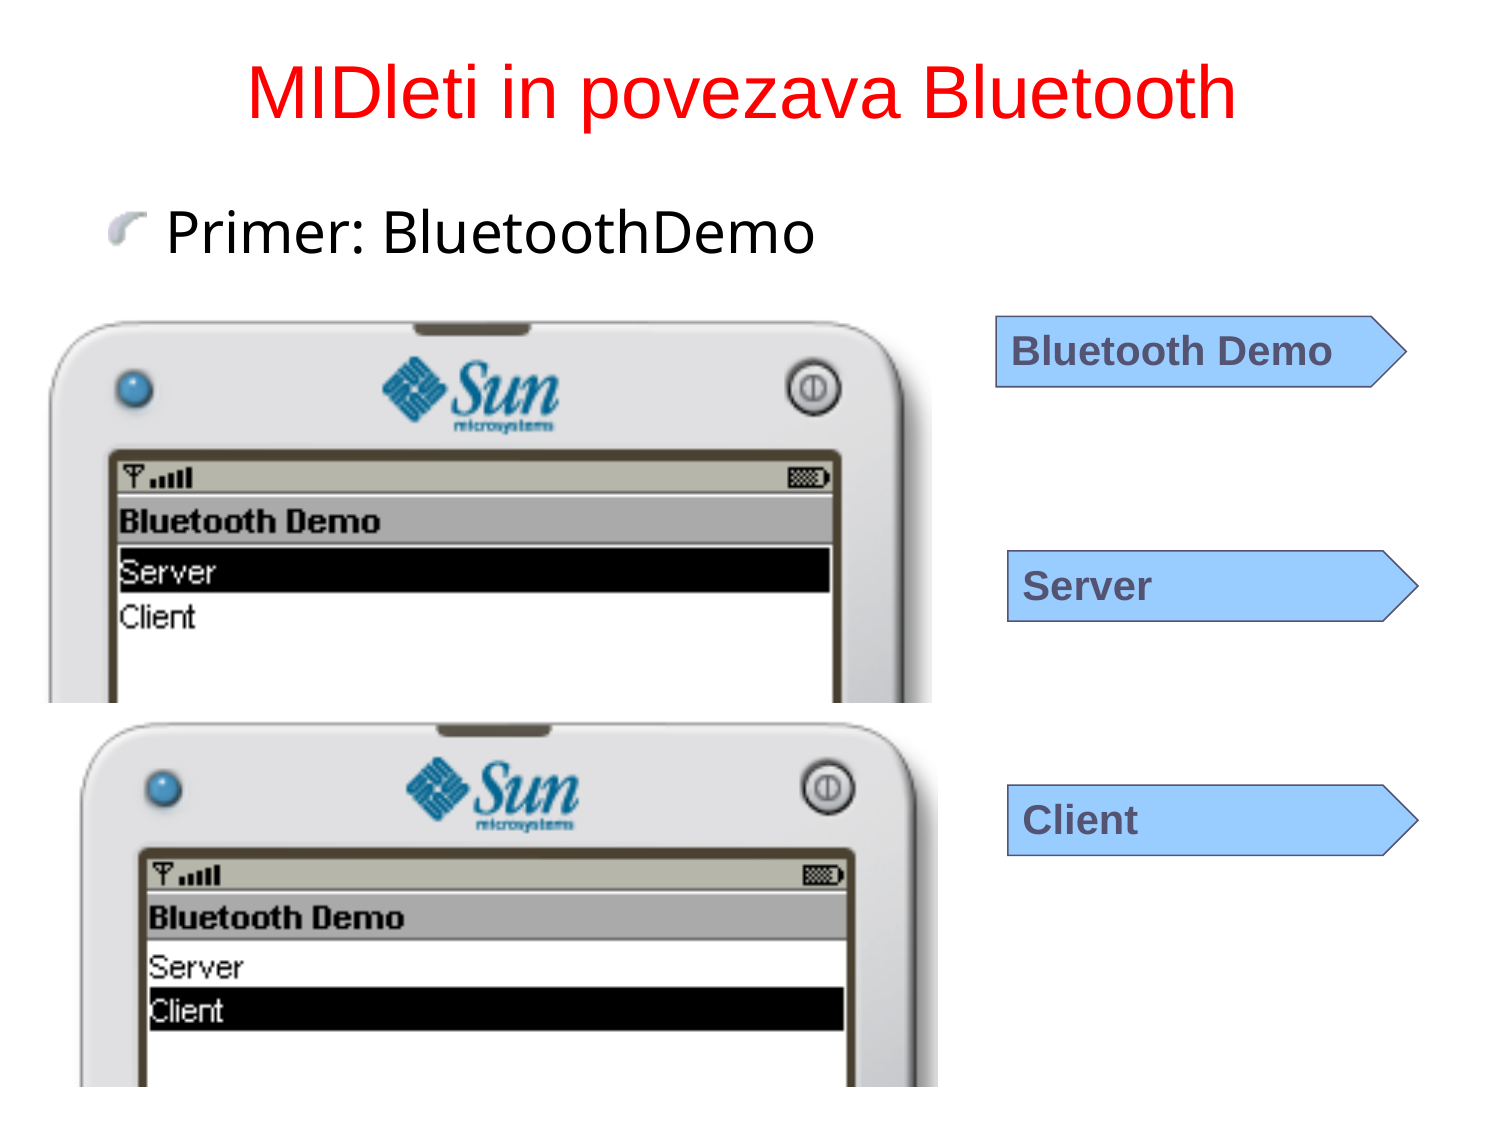

# MIDleti in povezava Bluetooth
Primer: BluetoothDemo
Bluetooth Demo
Server
Client